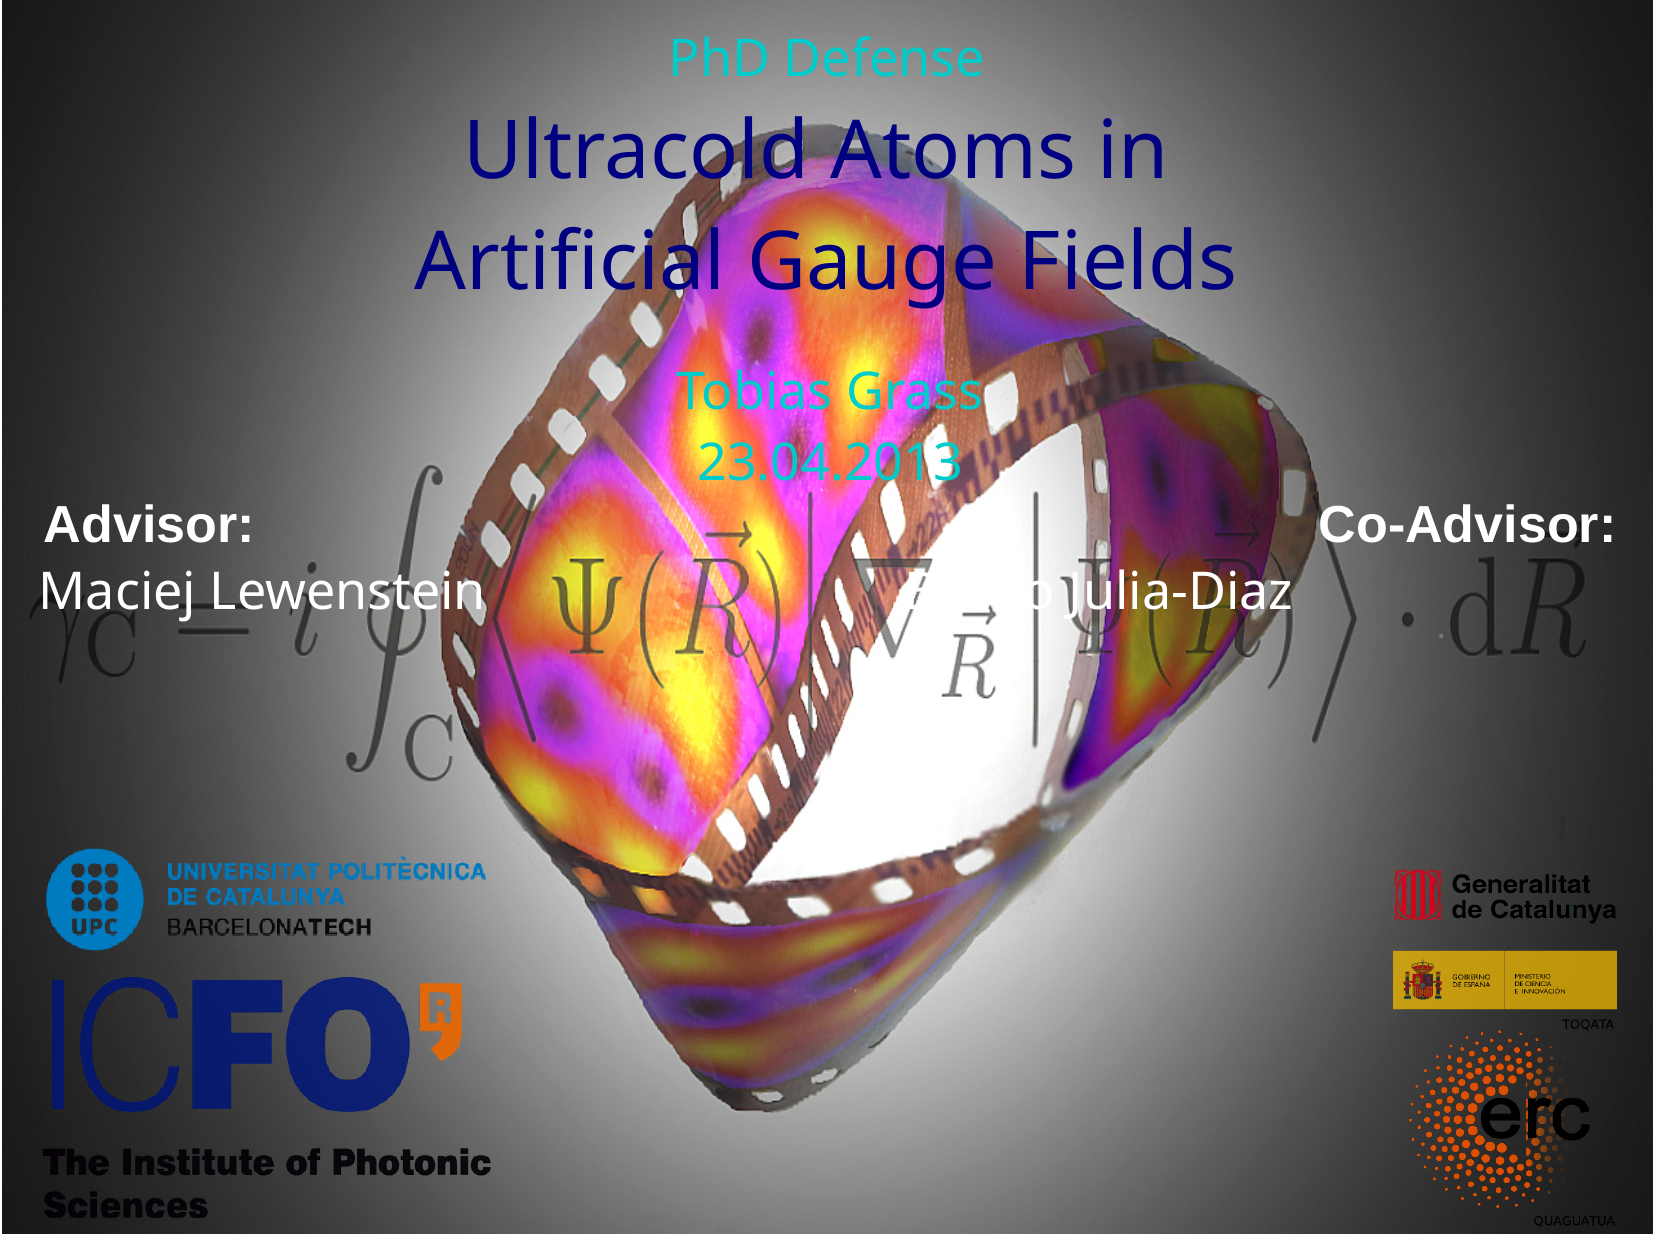

PhD Defense
Ultracold Atoms in
Artificial Gauge Fields
Tobias Grass
23.04.2013
Advisor:															Co-Advisor:
Maciej Lewenstein		 		 	 Bruno Julia-Diaz